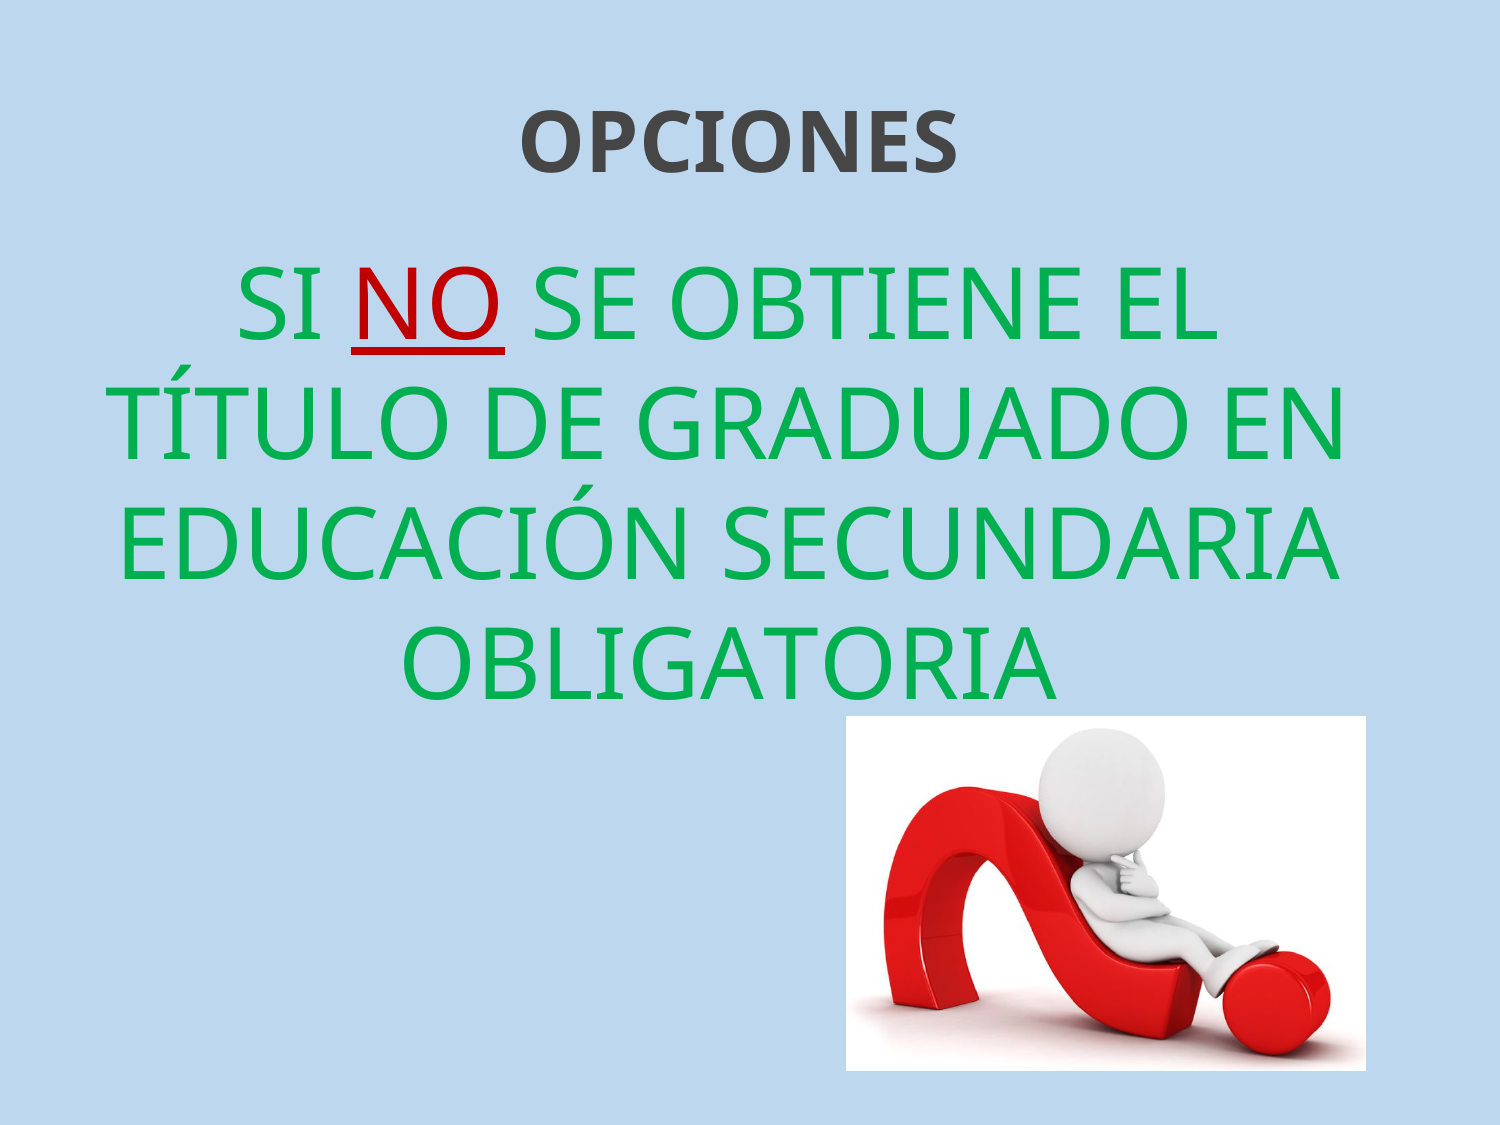

OPCIONES
SI NO SE OBTIENE EL TÍTULO DE GRADUADO EN EDUCACIÓN SECUNDARIA OBLIGATORIA